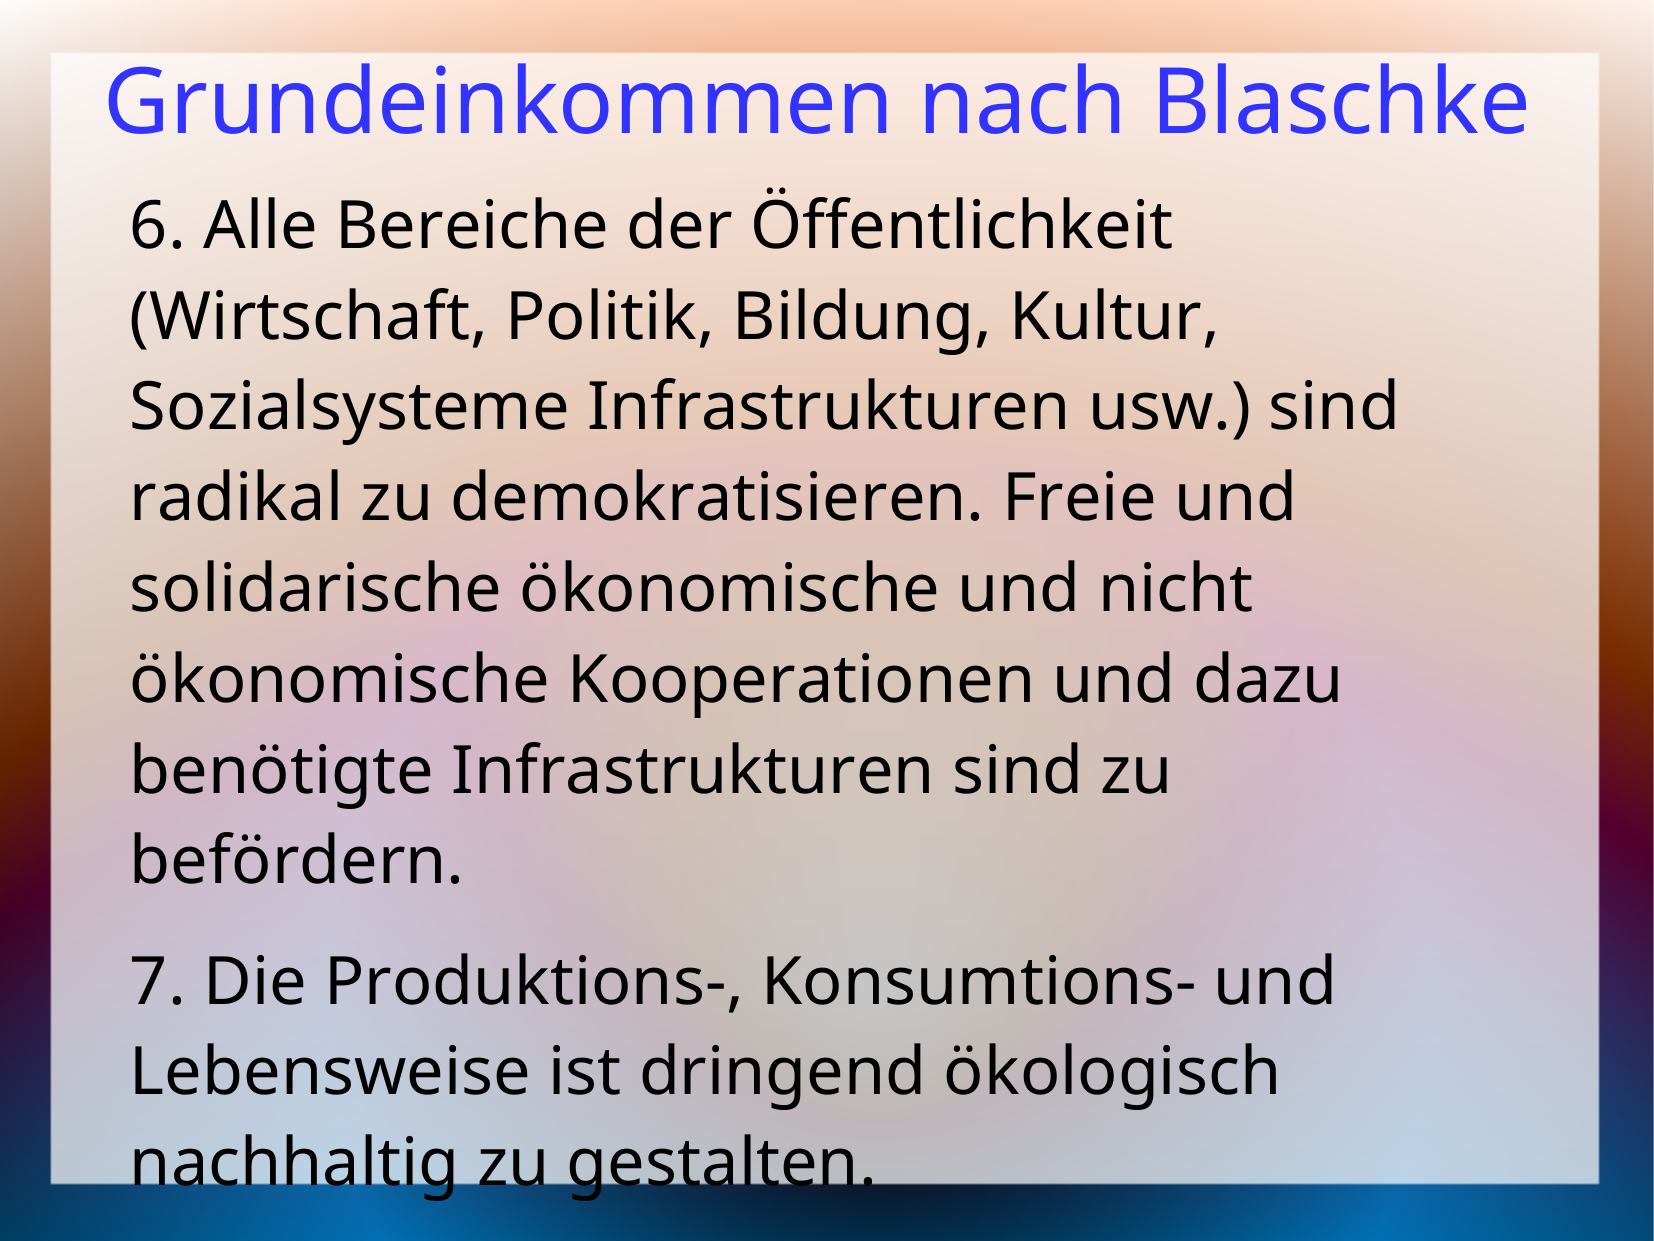

# Grundeinkommen nach Blaschke
6. Alle Bereiche der Öffentlichkeit (Wirtschaft, Politik, Bildung, Kultur, Sozialsysteme Infrastrukturen usw.) sind radikal zu demokratisieren. Freie und solidarische ökonomische und nicht ökonomische Kooperationen und dazu benötigte Infrastrukturen sind zu befördern.
7. Die Produktions-, Konsumtions- und Lebensweise ist dringend ökologisch nachhaltig zu gestalten.